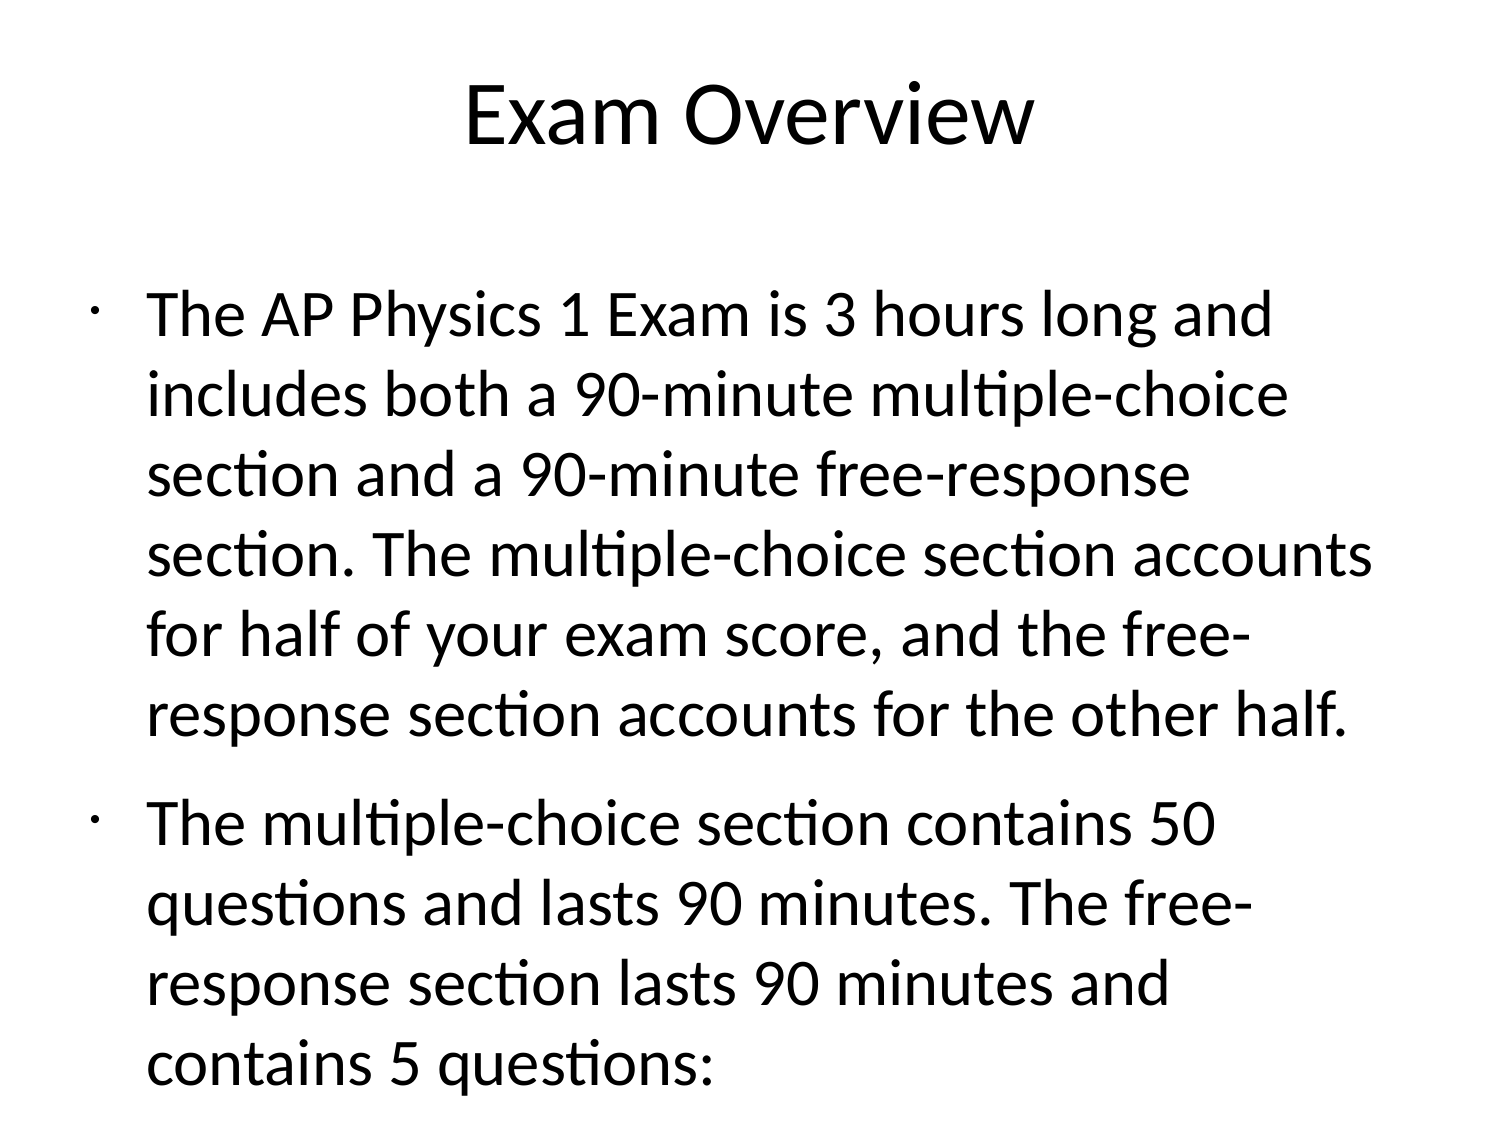

# Exam Overview
The AP Physics 1 Exam is 3 hours long and includes both a 90-minute multiple-choice section and a 90-minute free-response section. The multiple-choice section accounts for half of your exam score, and the free-response section accounts for the other half.
The multiple-choice section contains 50 questions and lasts 90 minutes. The free-response section lasts 90 minutes and contains 5 questions:
1 experimental design question
1 quantitative/qualitative translation question
3 short-answer questions, one requiring a paragraph-length argument